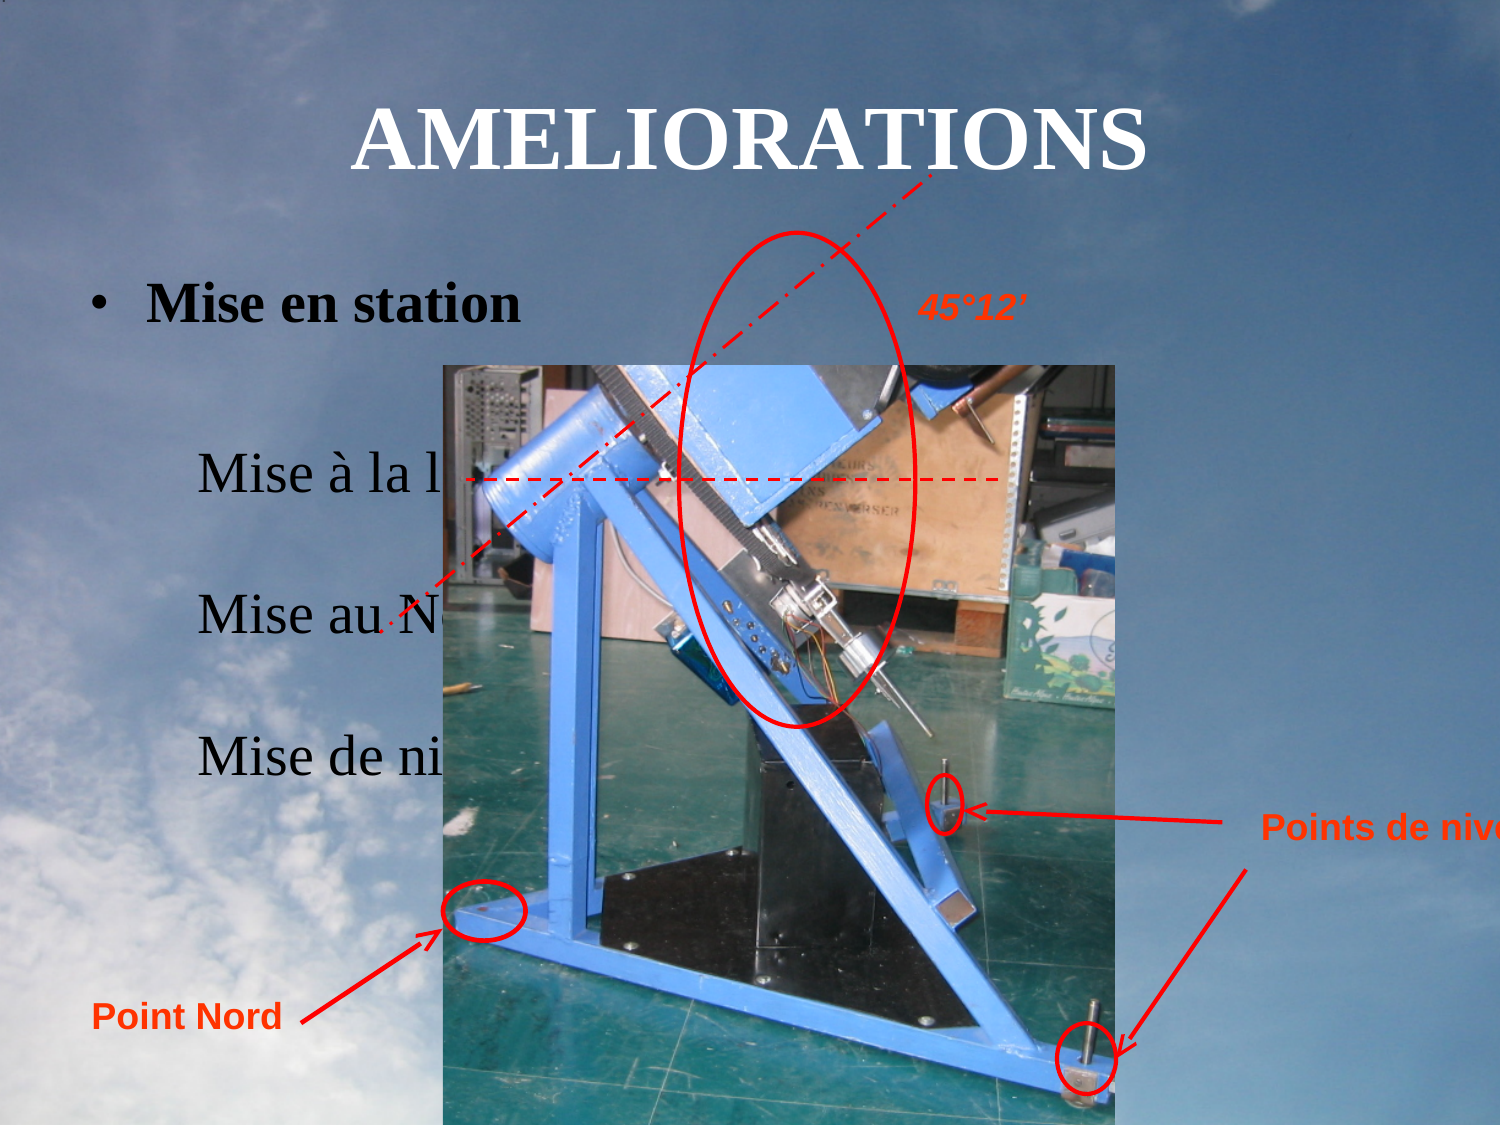

# AMELIORATIONS
Mise en station
45°12’
Mise à la latitude du lieu
Mise au Nord
Mise de niveau
Points de niveau
Point Nord